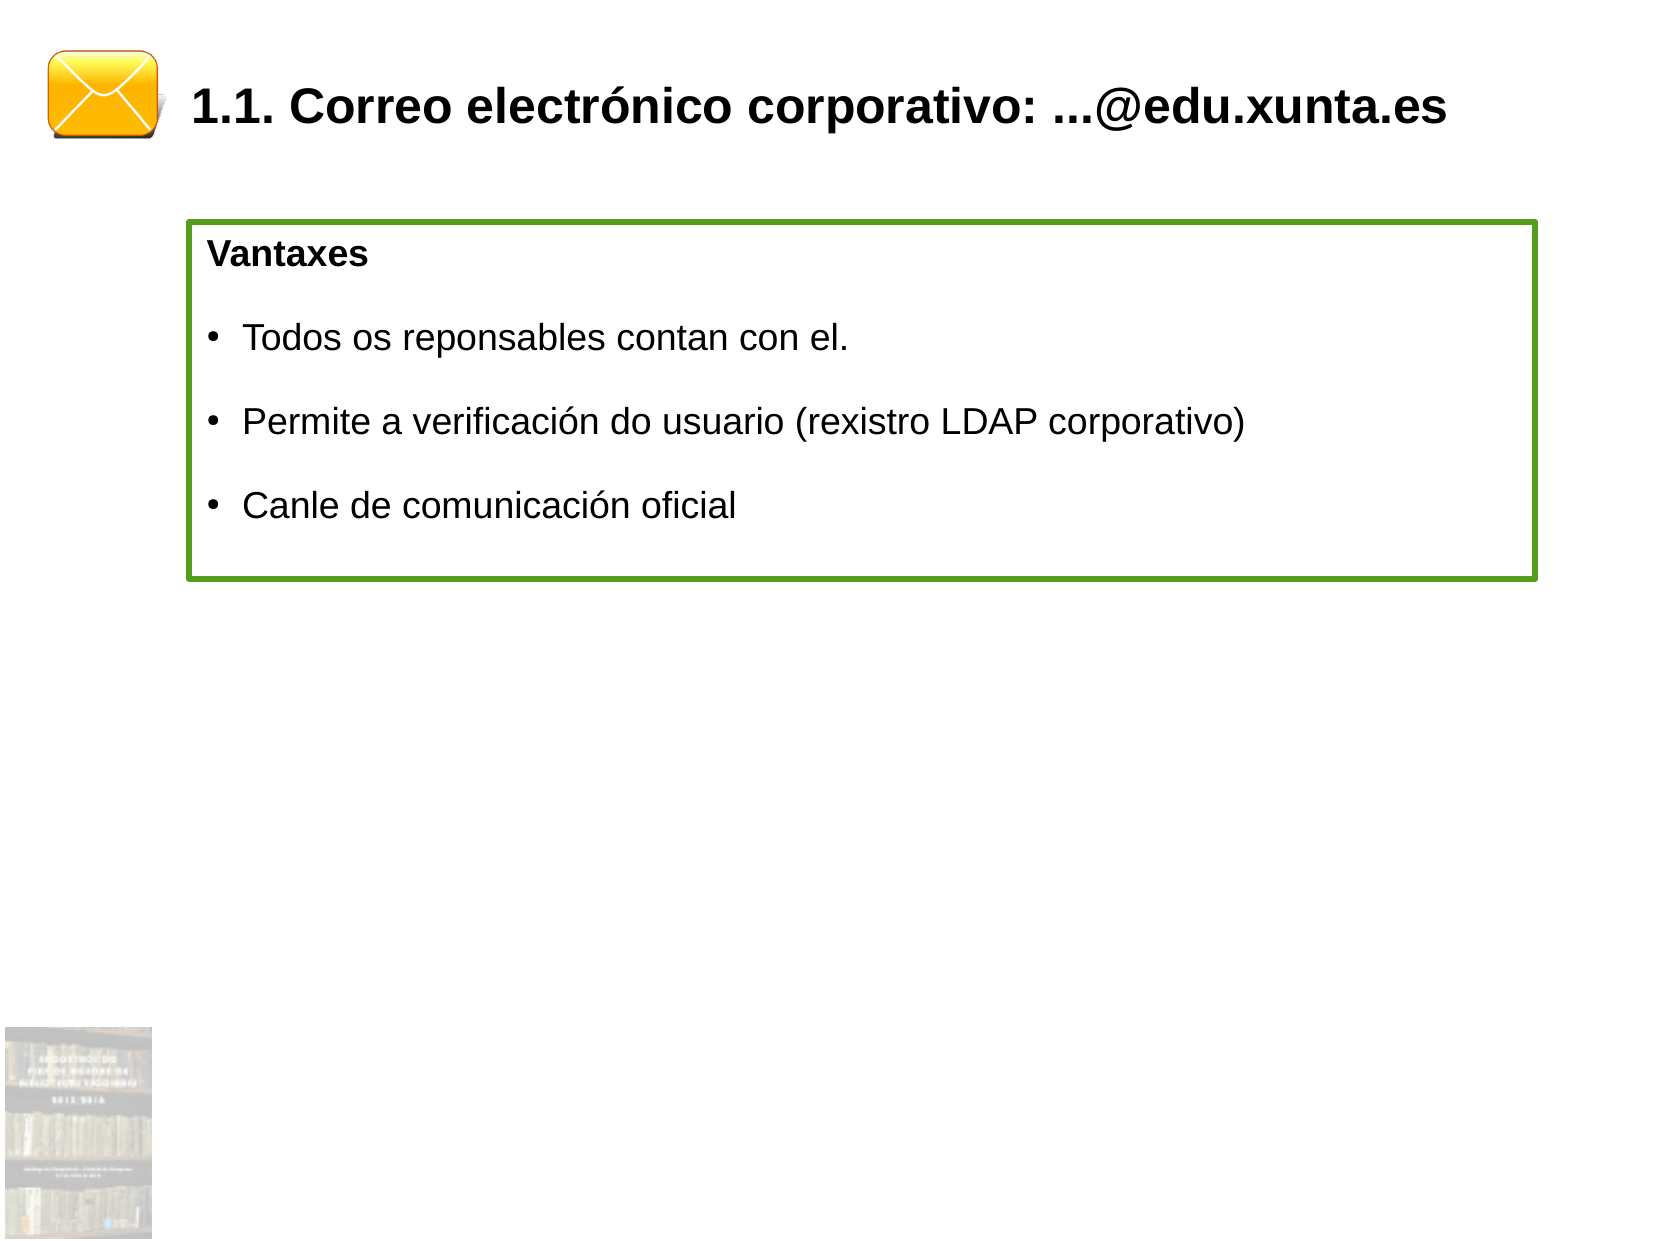

1.1. Correo electrónico corporativo: ...@edu.xunta.es
Vantaxes
Todos os reponsables contan con el.
Permite a verificación do usuario (rexistro LDAP corporativo)
Canle de comunicación oficial